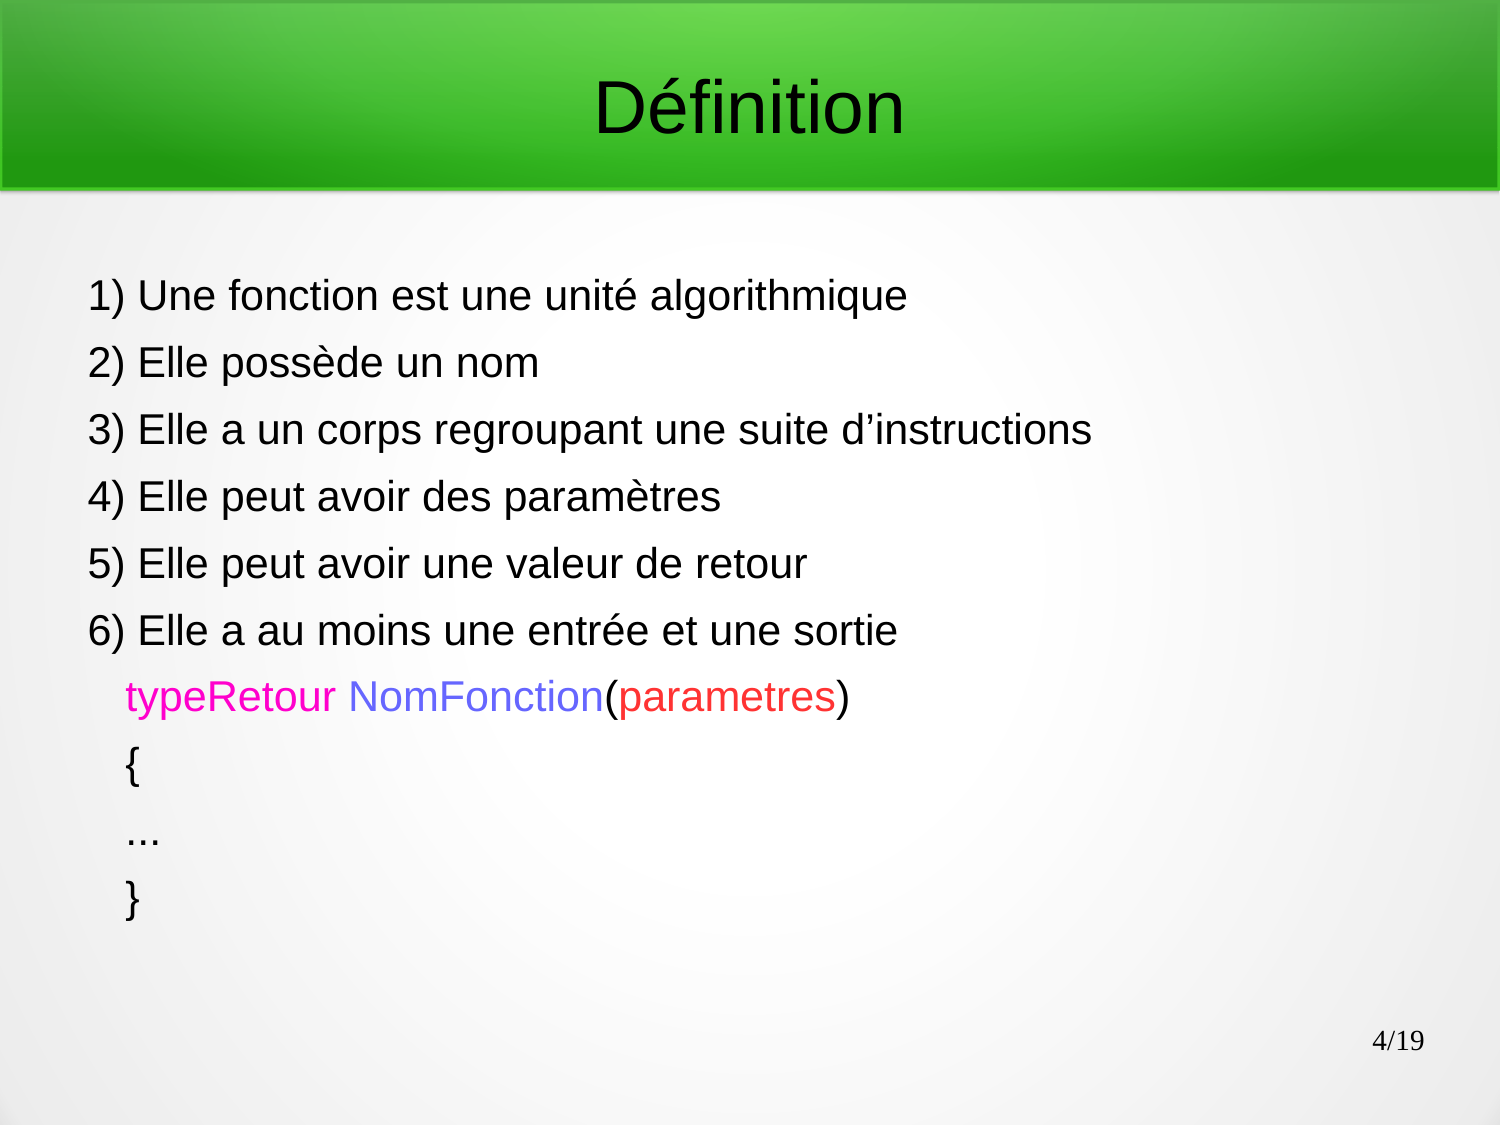

# Définition
 Une fonction est une unité algorithmique
 Elle possède un nom
 Elle a un corps regroupant une suite d’instructions
 Elle peut avoir des paramètres
 Elle peut avoir une valeur de retour
 Elle a au moins une entrée et une sortie
typeRetour NomFonction(parametres)
{
...
}
4